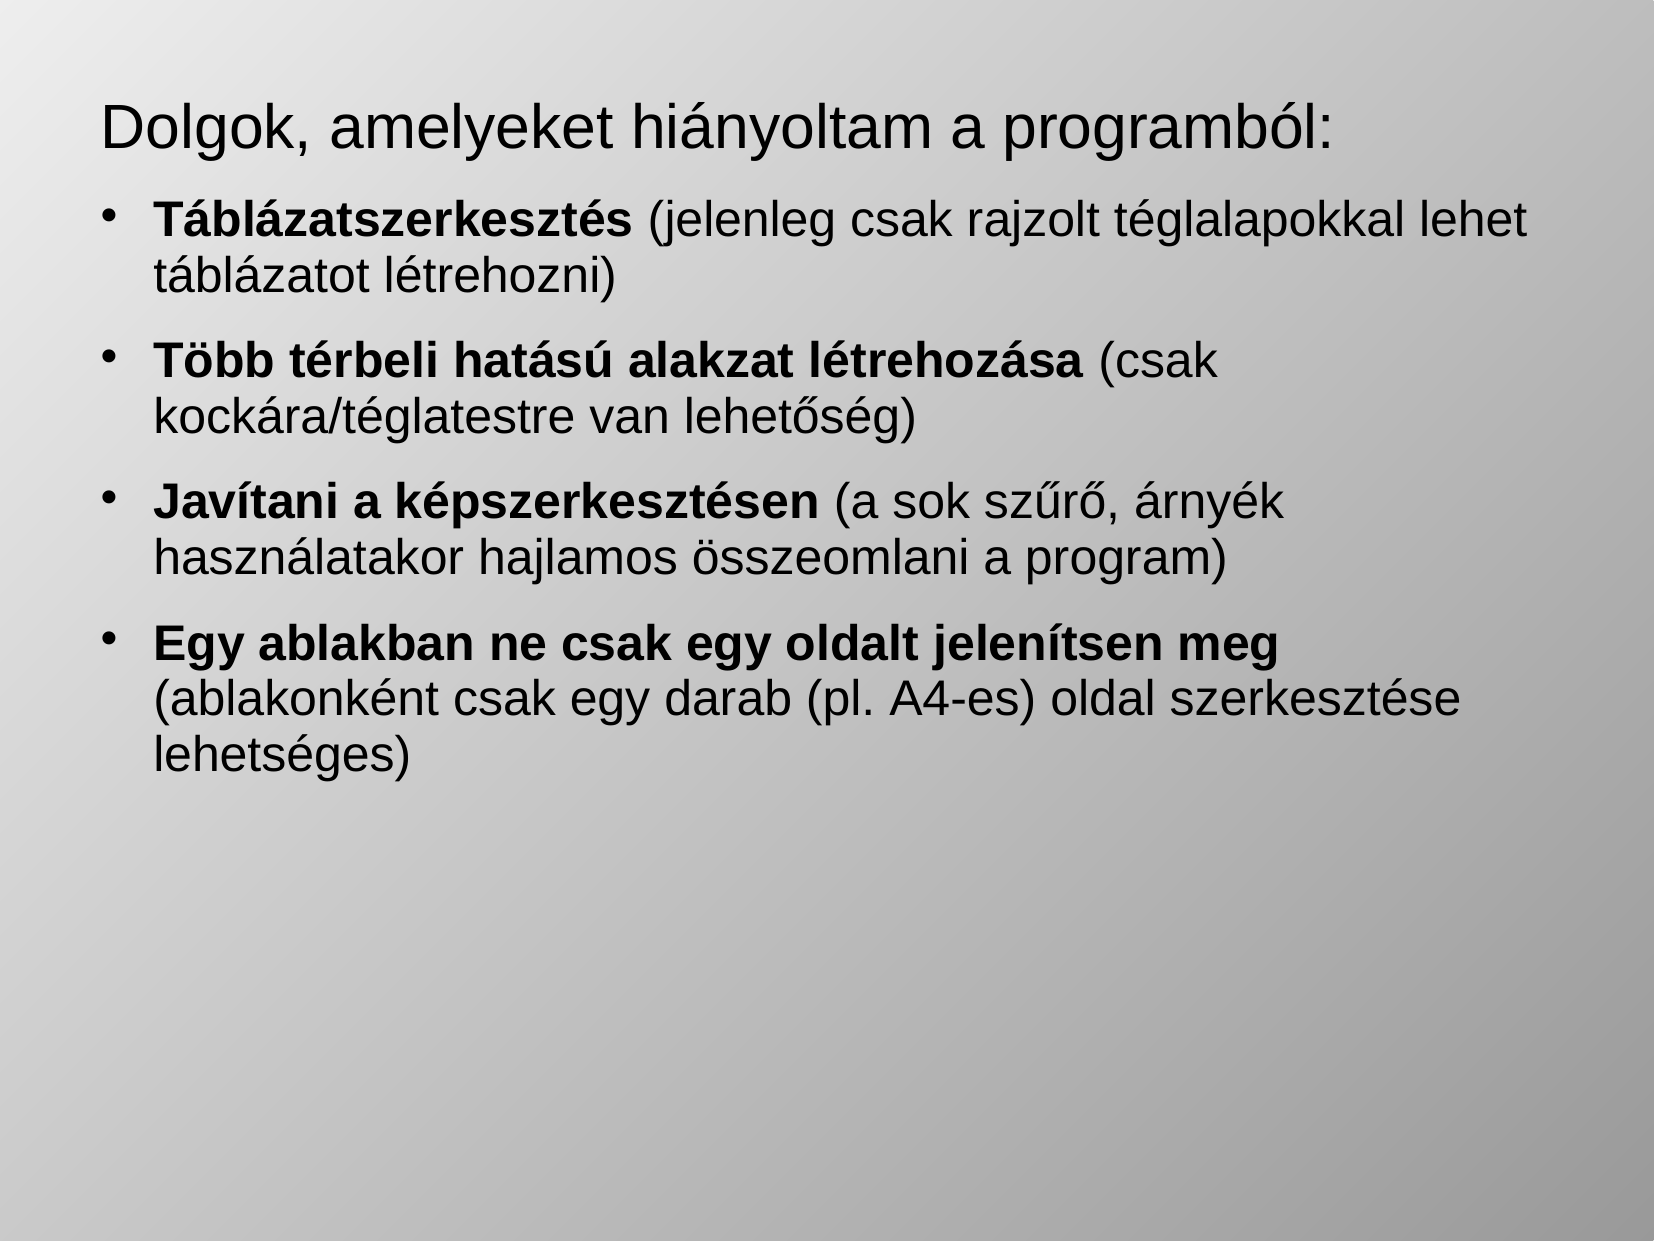

# Dolgok, amelyeket hiányoltam a programból:
Táblázatszerkesztés (jelenleg csak rajzolt téglalapokkal lehet táblázatot létrehozni)
Több térbeli hatású alakzat létrehozása (csak kockára/téglatestre van lehetőség)
Javítani a képszerkesztésen (a sok szűrő, árnyék használatakor hajlamos összeomlani a program)
Egy ablakban ne csak egy oldalt jelenítsen meg (ablakonként csak egy darab (pl. A4-es) oldal szerkesztése lehetséges)